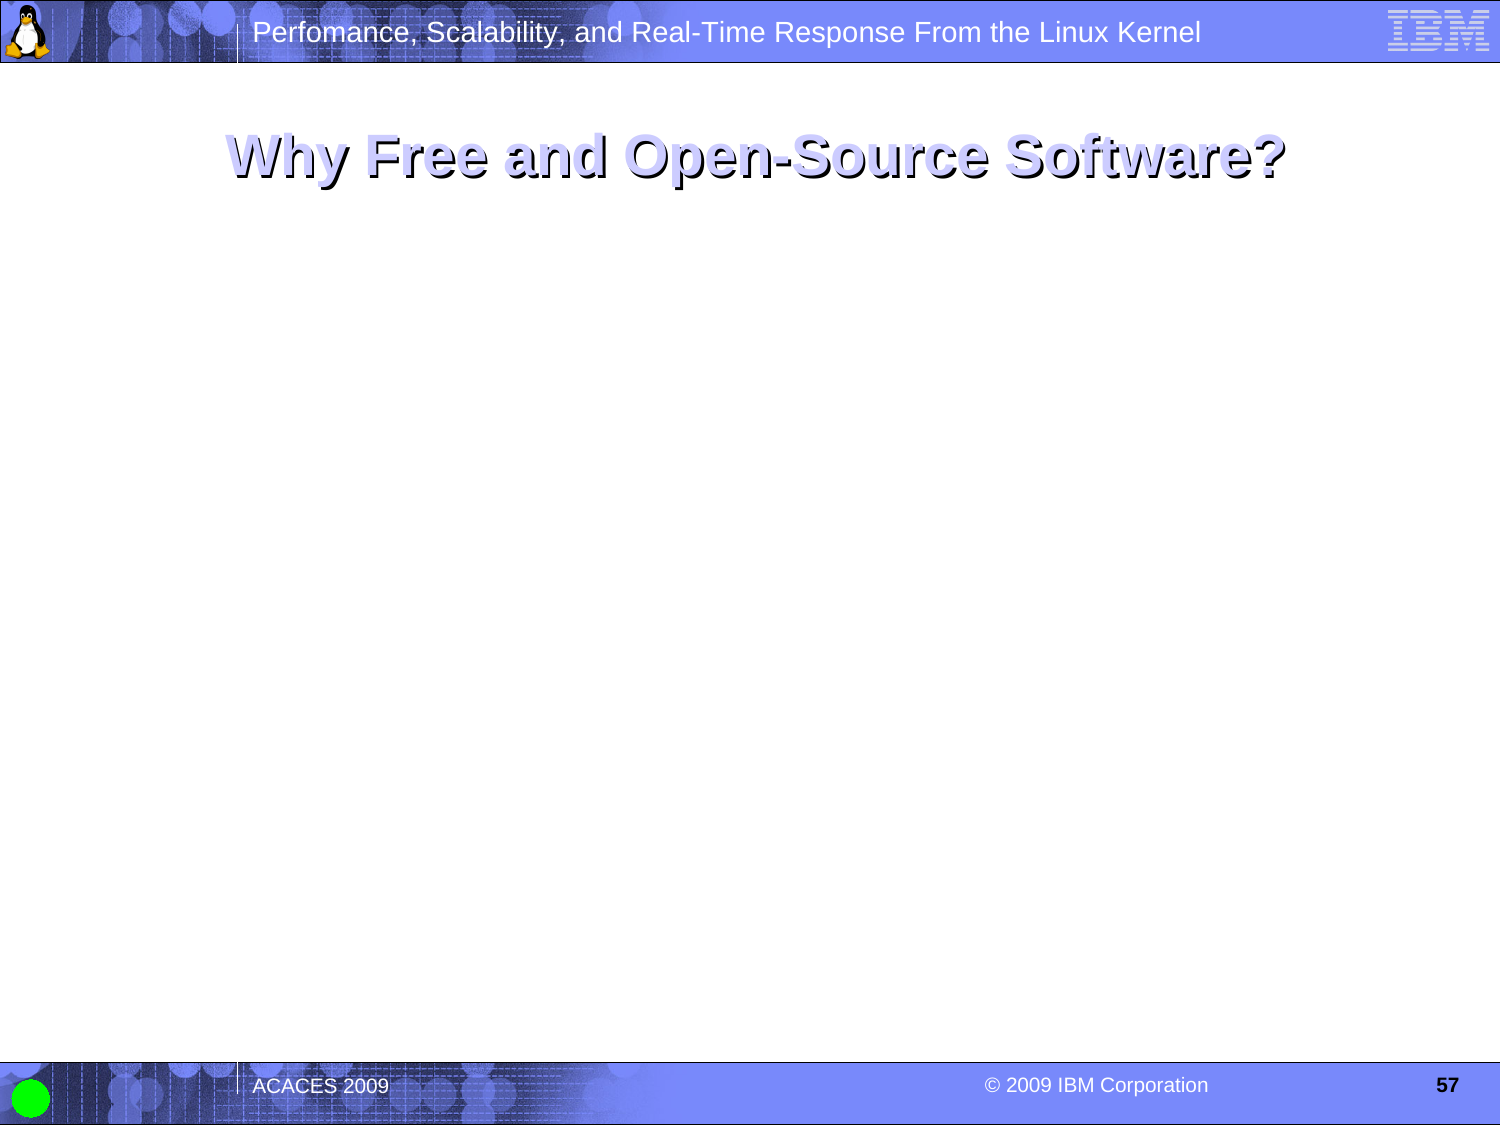

# Why Free and Open-Source Software?
57